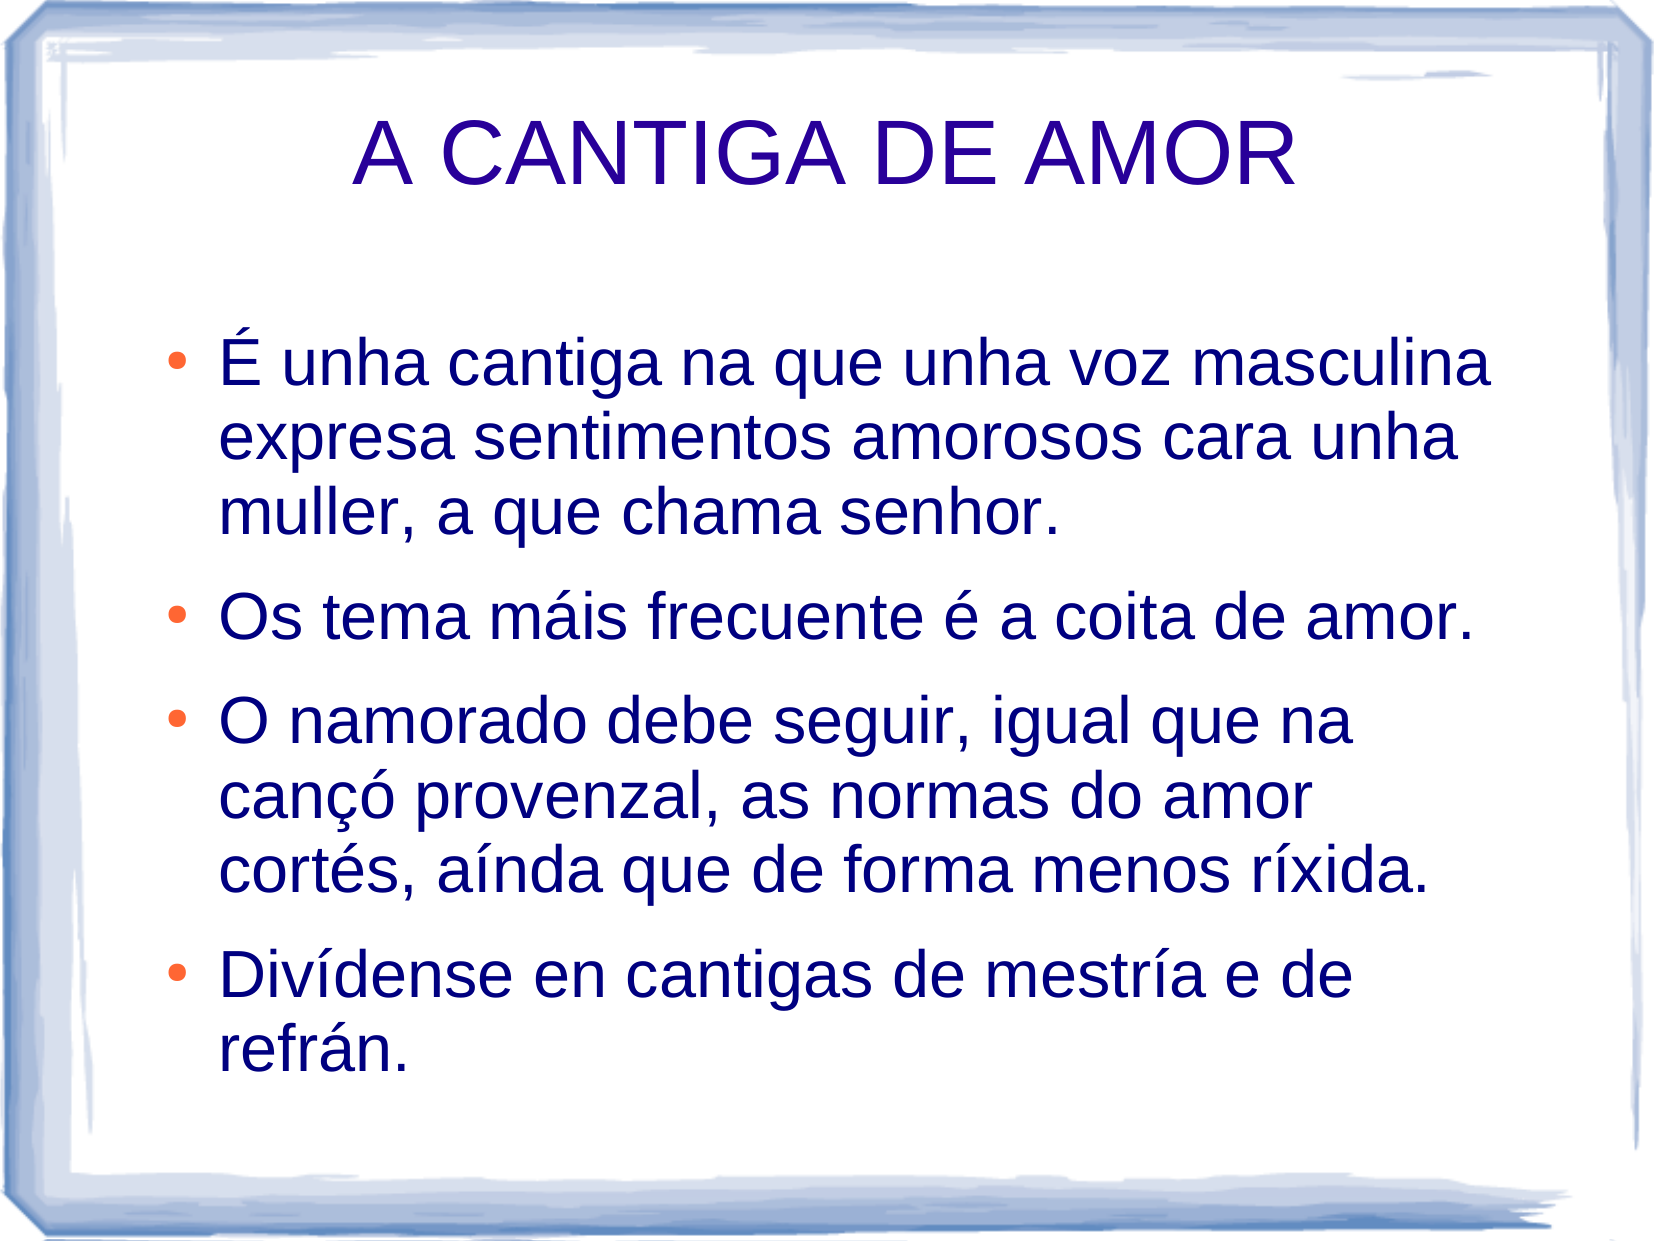

# A CANTIGA DE AMOR
É unha cantiga na que unha voz masculina expresa sentimentos amorosos cara unha muller, a que chama senhor.
Os tema máis frecuente é a coita de amor.
O namorado debe seguir, igual que na cançó provenzal, as normas do amor cortés, aínda que de forma menos ríxida.
Divídense en cantigas de mestría e de refrán.